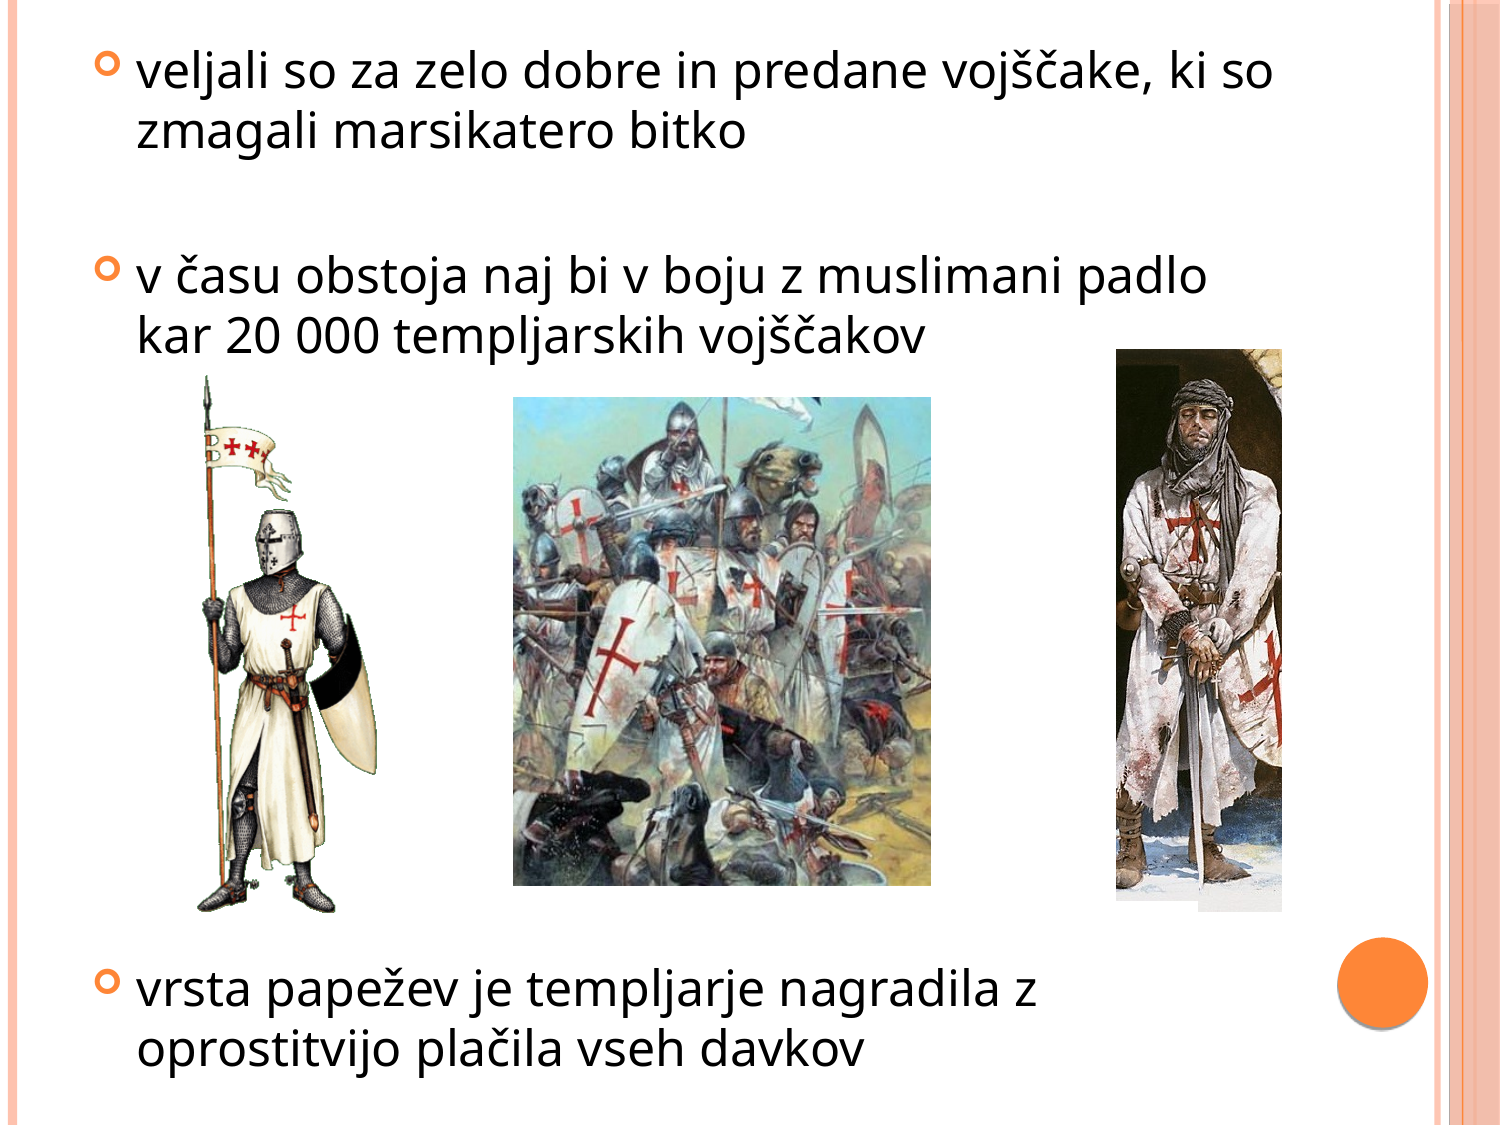

veljali so za zelo dobre in predane vojščake, ki so zmagali marsikatero bitko
v času obstoja naj bi v boju z muslimani padlo kar 20 000 templjarskih vojščakov
vrsta papežev je templjarje nagradila z oprostitvijo plačila vseh davkov
#